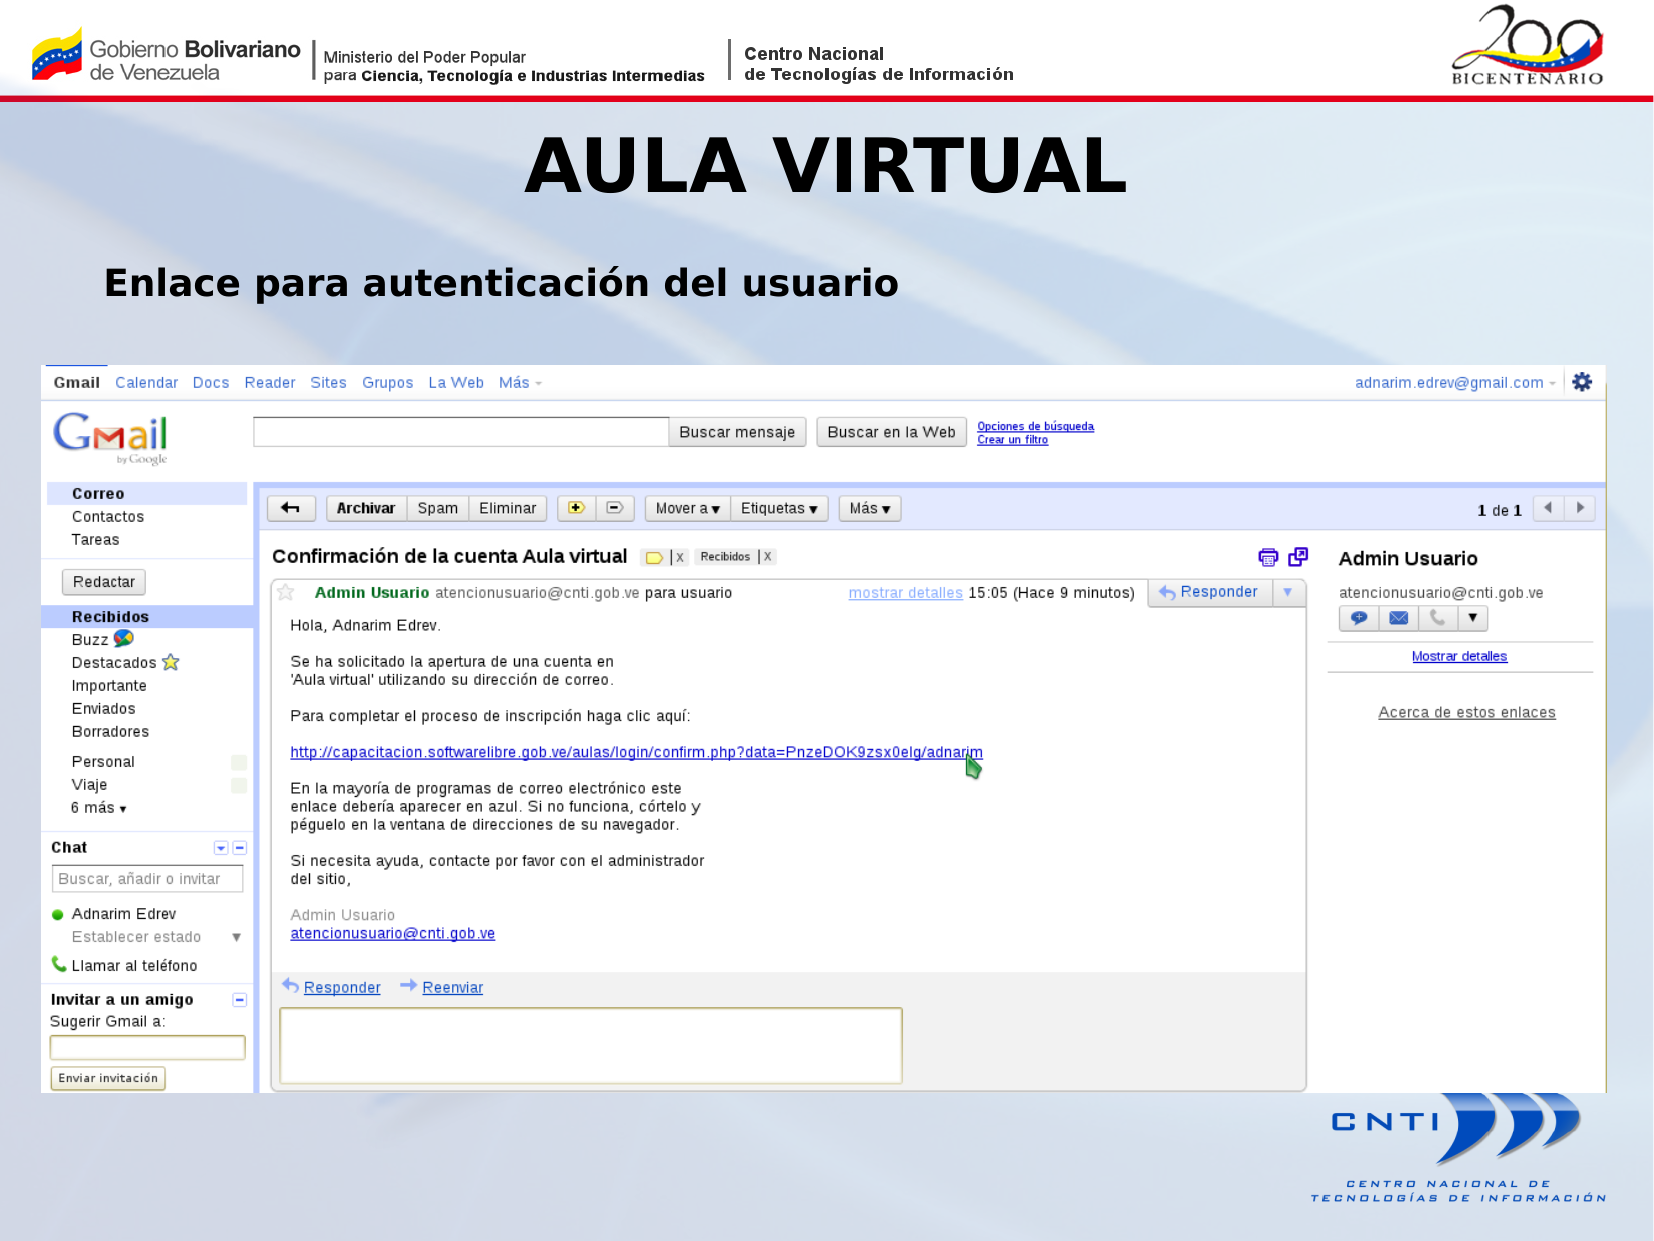

# AULA VIRTUAL
Enlace para autenticación del usuario